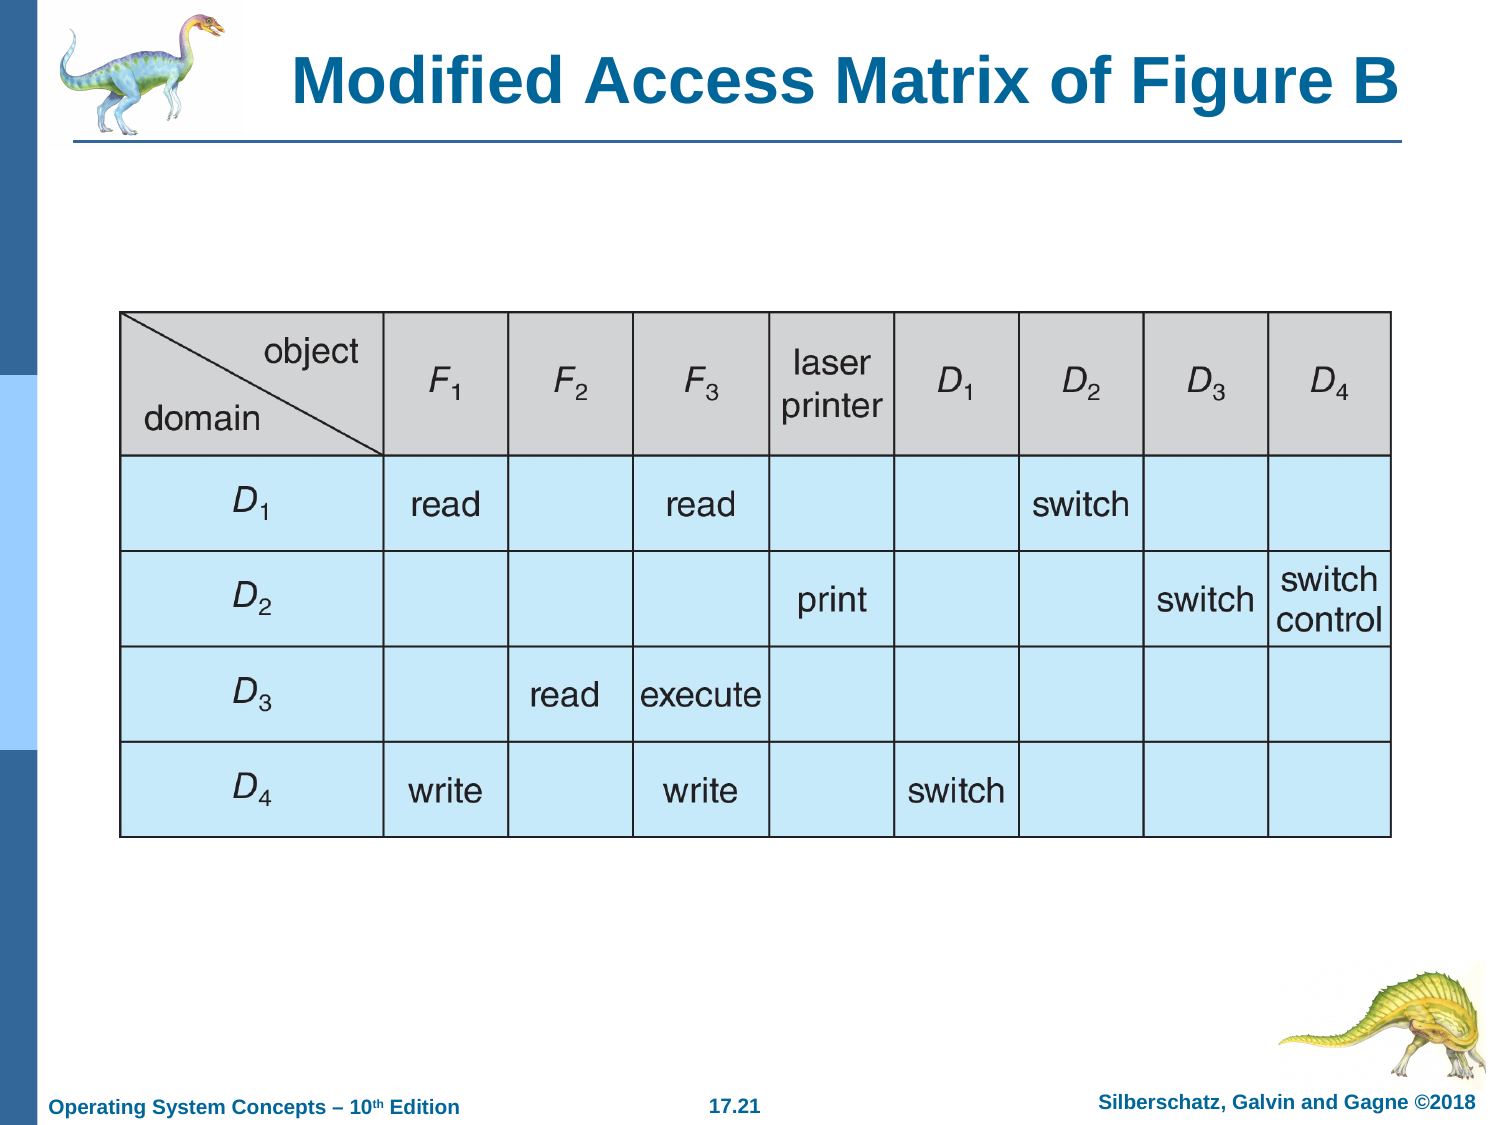

# Modified Access Matrix of Figure B